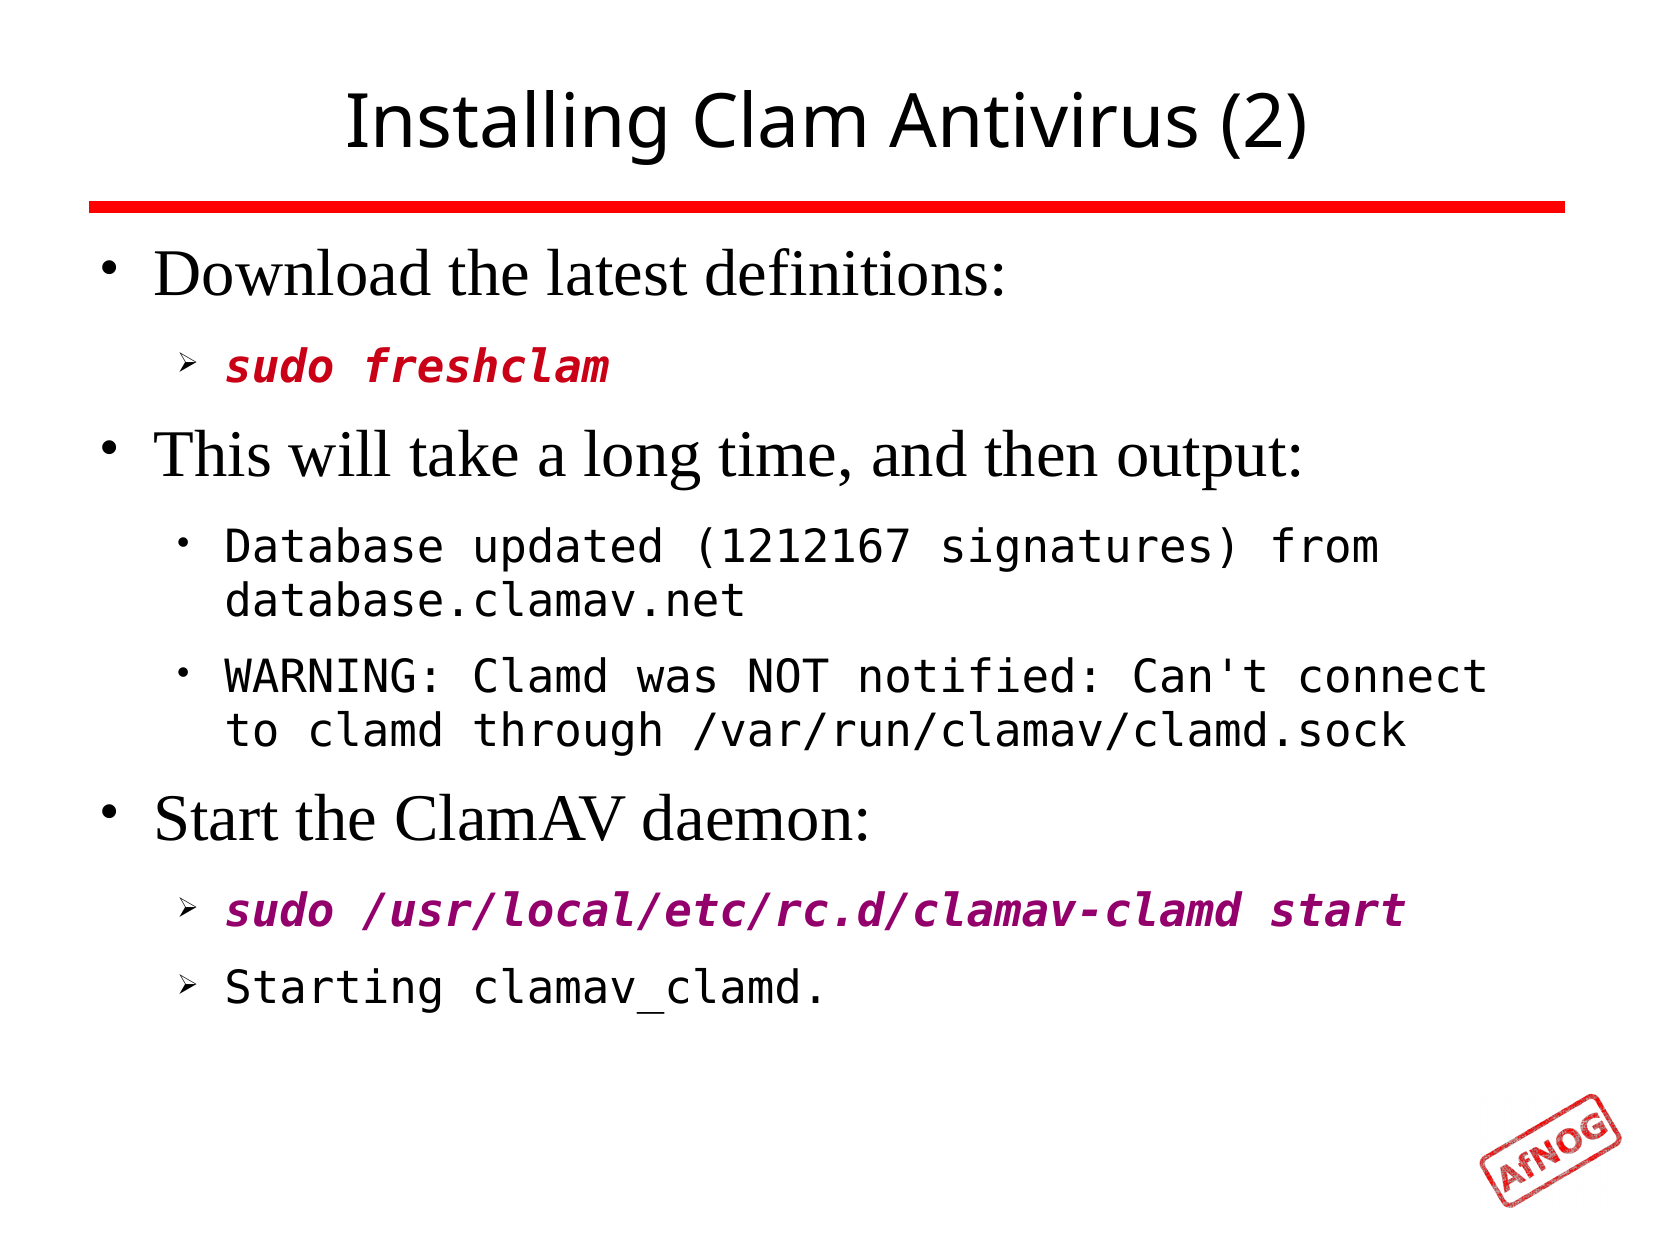

# Installing Clam Antivirus (2)
Download the latest definitions:
sudo freshclam
This will take a long time, and then output:
Database updated (1212167 signatures) from database.clamav.net
WARNING: Clamd was NOT notified: Can't connect to clamd through /var/run/clamav/clamd.sock
Start the ClamAV daemon:
sudo /usr/local/etc/rc.d/clamav-clamd start
Starting clamav_clamd.